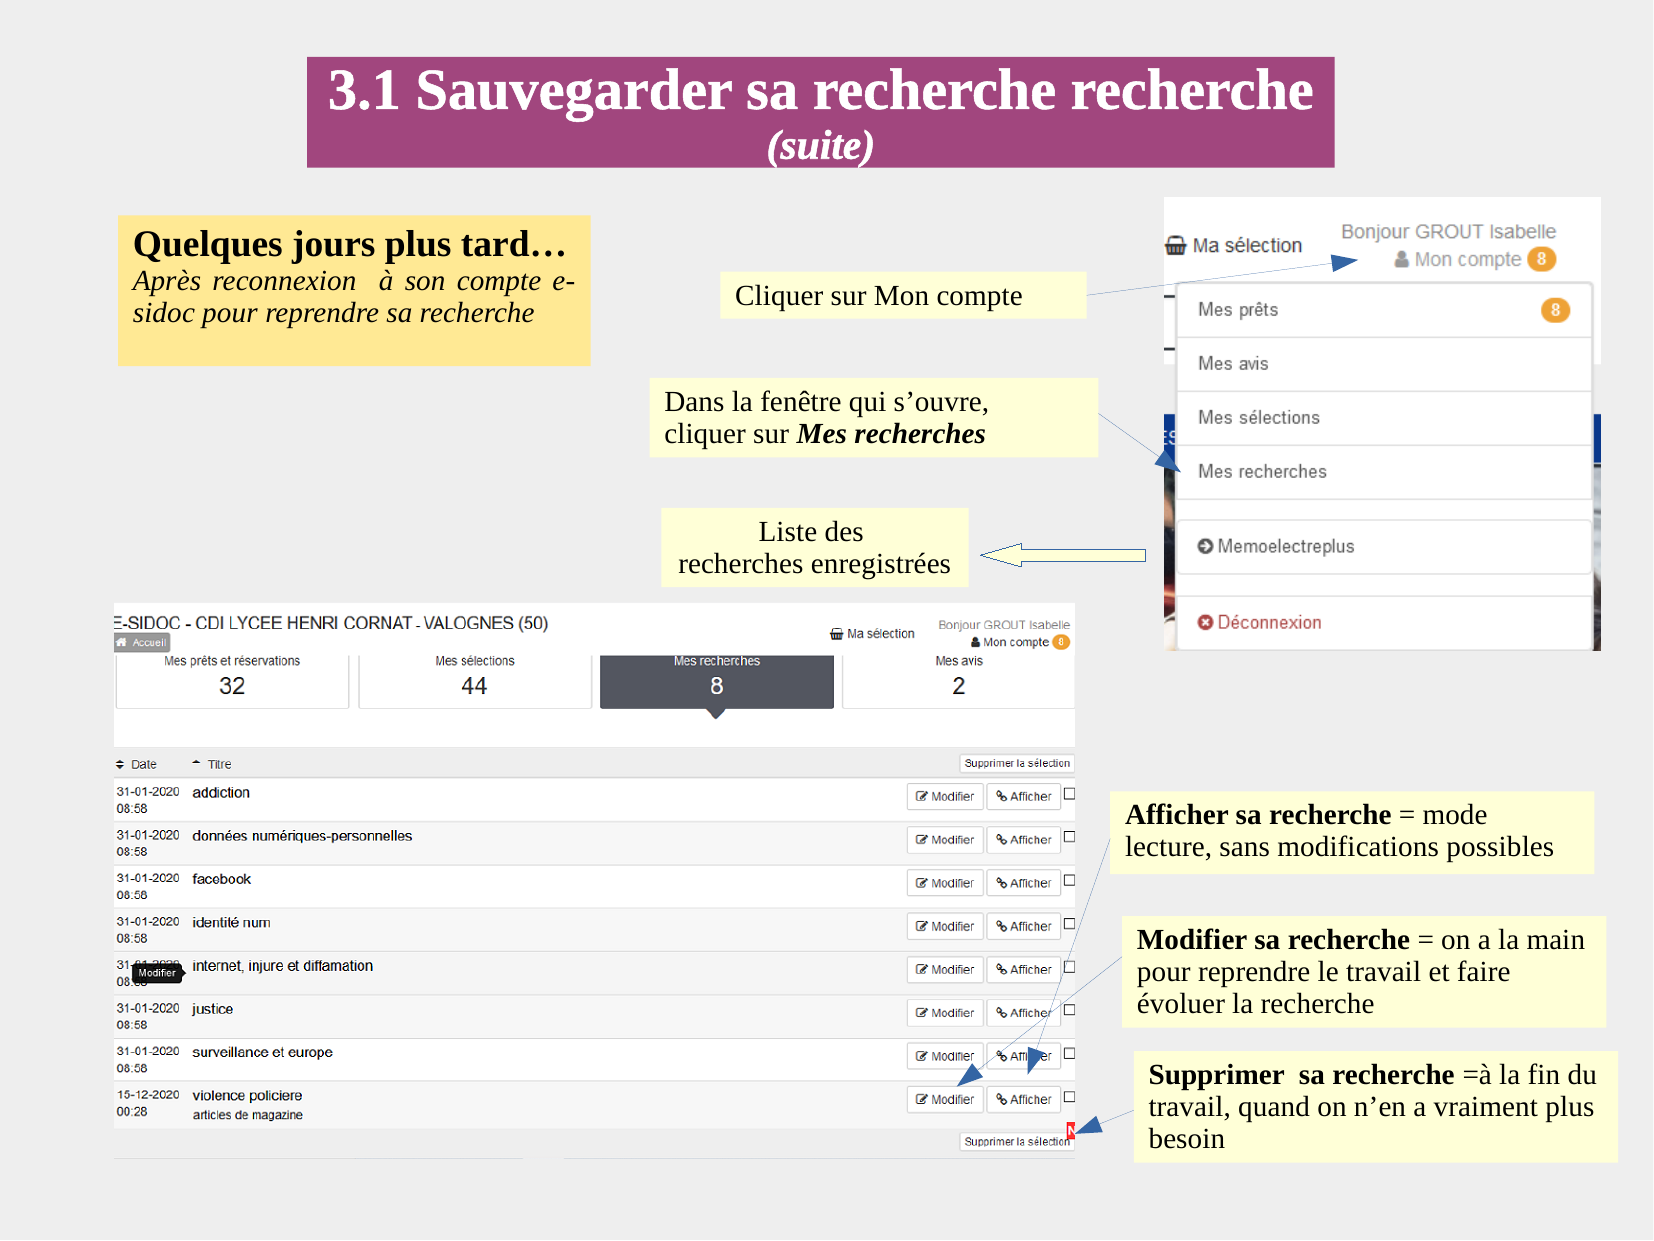

# 3.1 Sauvegarder sa recherche recherche (suite)
Quelques jours plus tard…
Après reconnexion à son compte e-sidoc pour reprendre sa recherche
Cliquer sur Mon compte
Dans la fenêtre qui s’ouvre,
cliquer sur Mes recherches
Liste des
recherches enregistrées
Afficher sa recherche = mode lecture, sans modifications possibles
Modifier sa recherche = on a la main pour reprendre le travail et faire évoluer la recherche
Supprimer sa recherche =à la fin du travail, quand on n’en a vraiment plus besoin